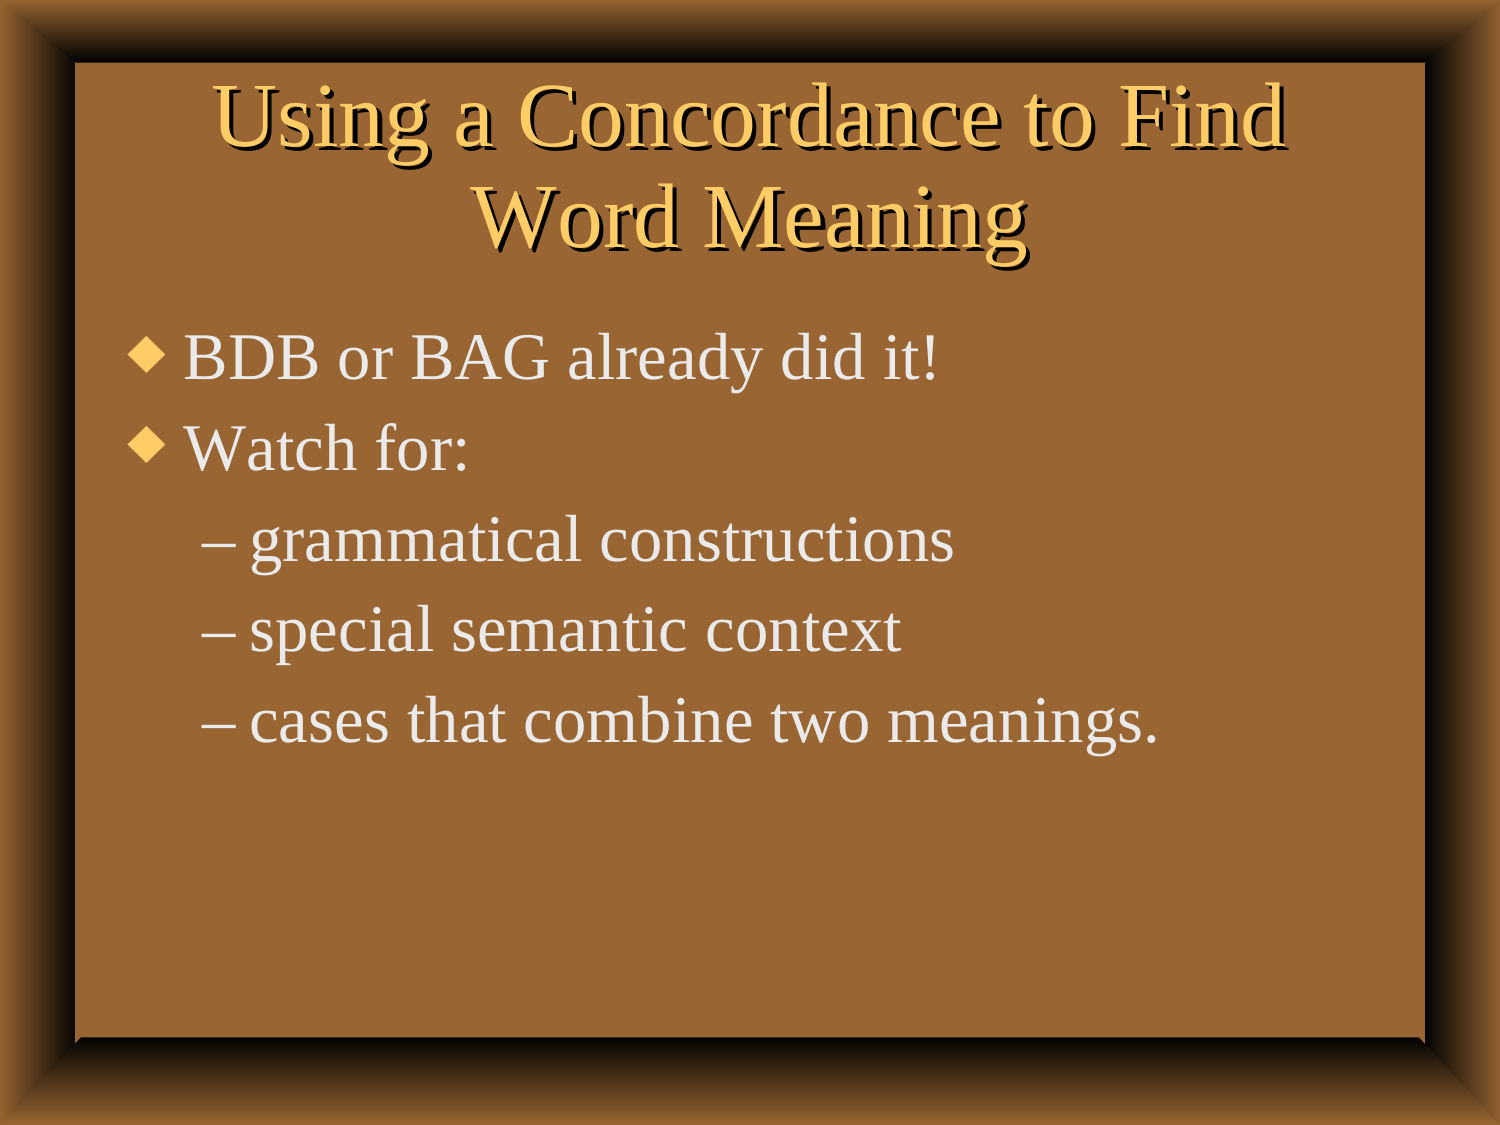

# Using a Concordance to Find Word Meaning
BDB or BAG already did it!
Watch for:
grammatical constructions
special semantic context
cases that combine two meanings.